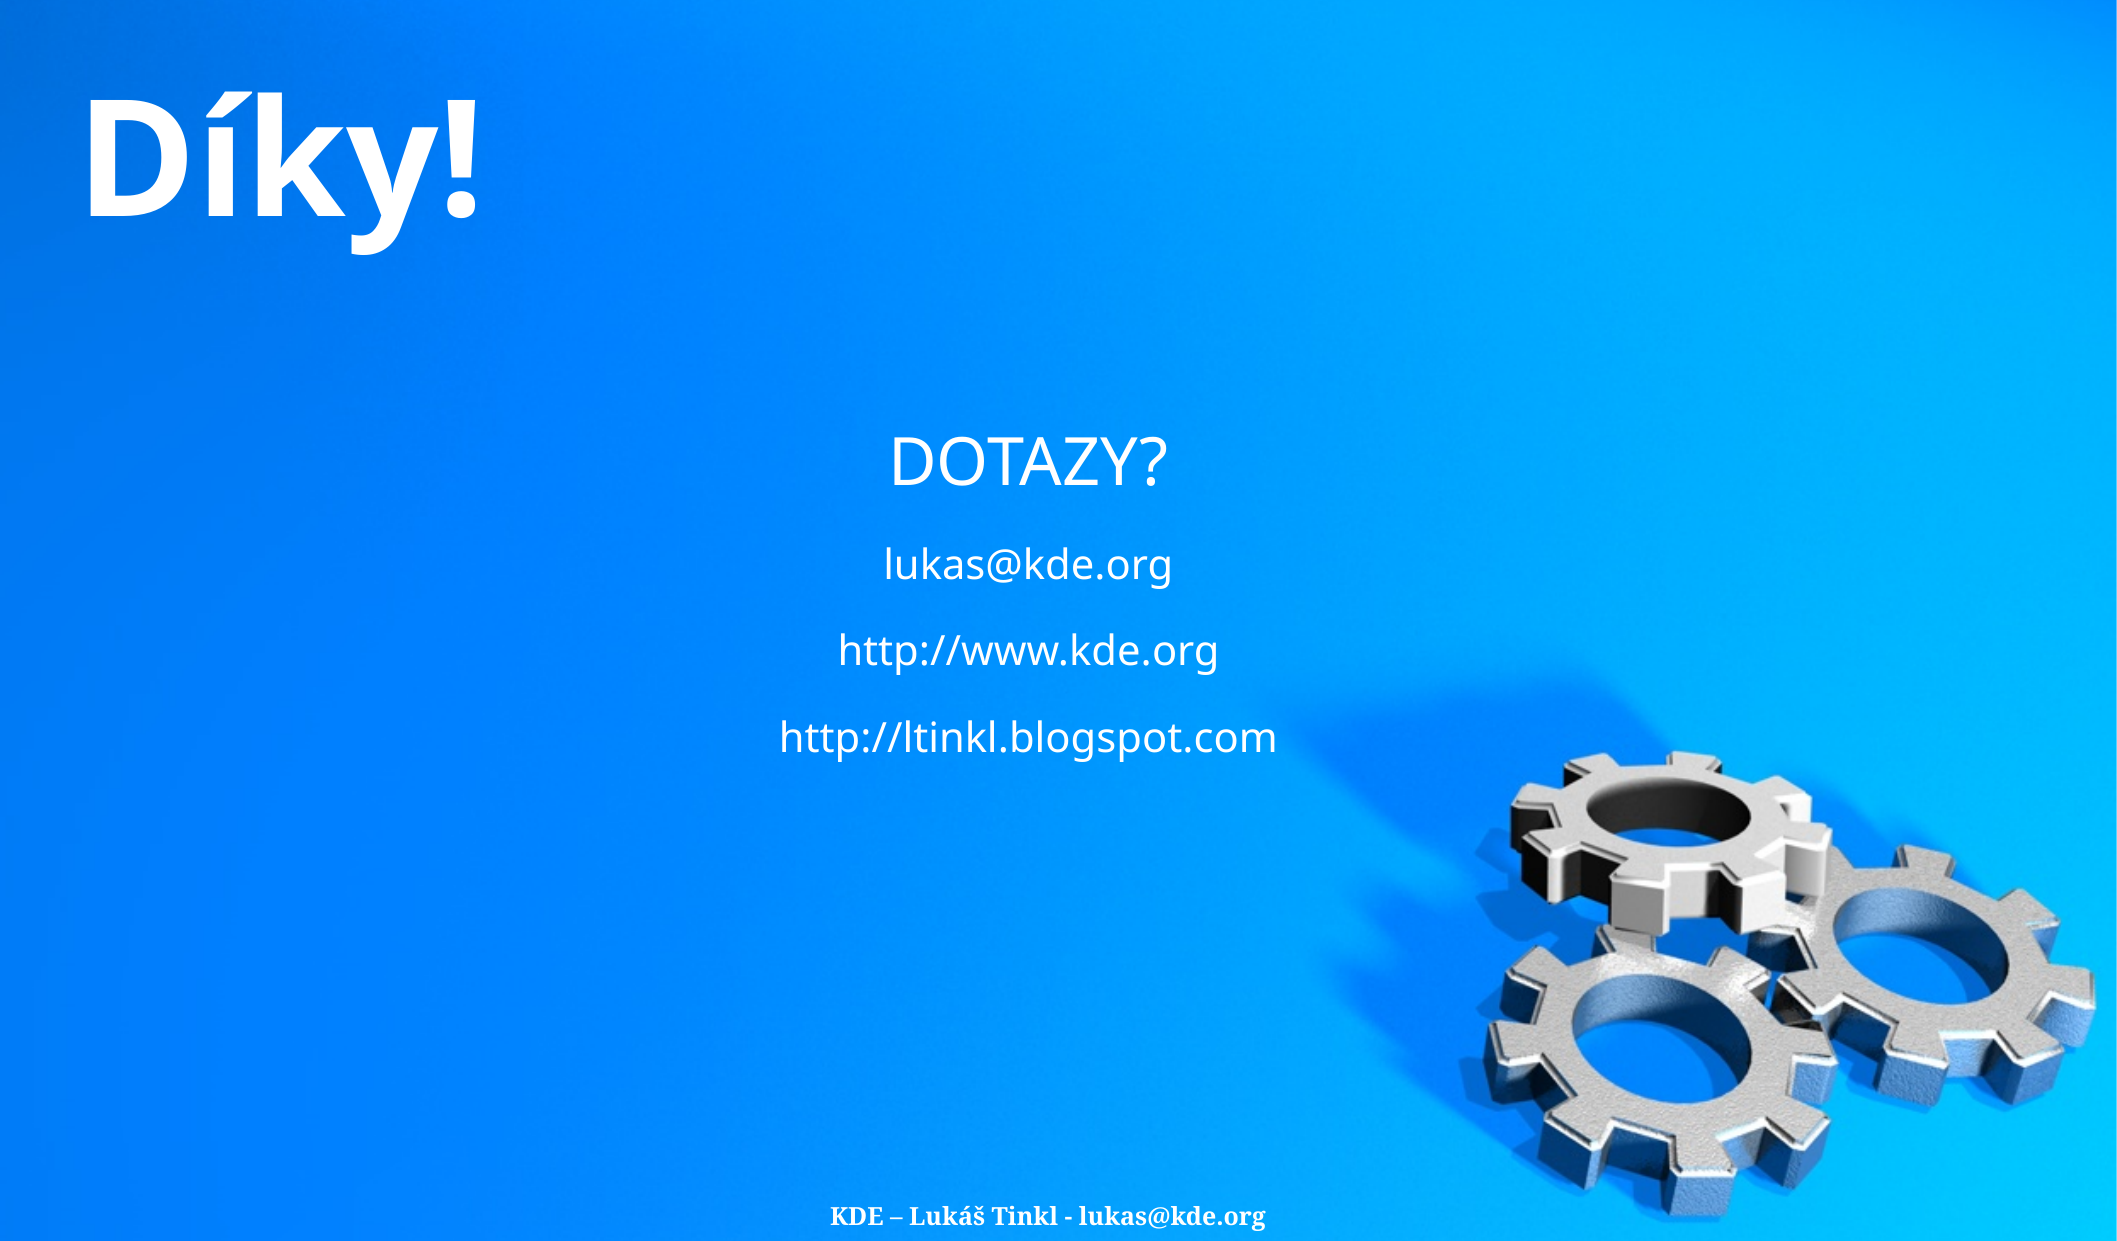

# Díky!
DOTAZY?
lukas@kde.org
http://www.kde.org
http://ltinkl.blogspot.com
KDE for Beginners - Sandro S. Andrade - sandroandrade@kde.org